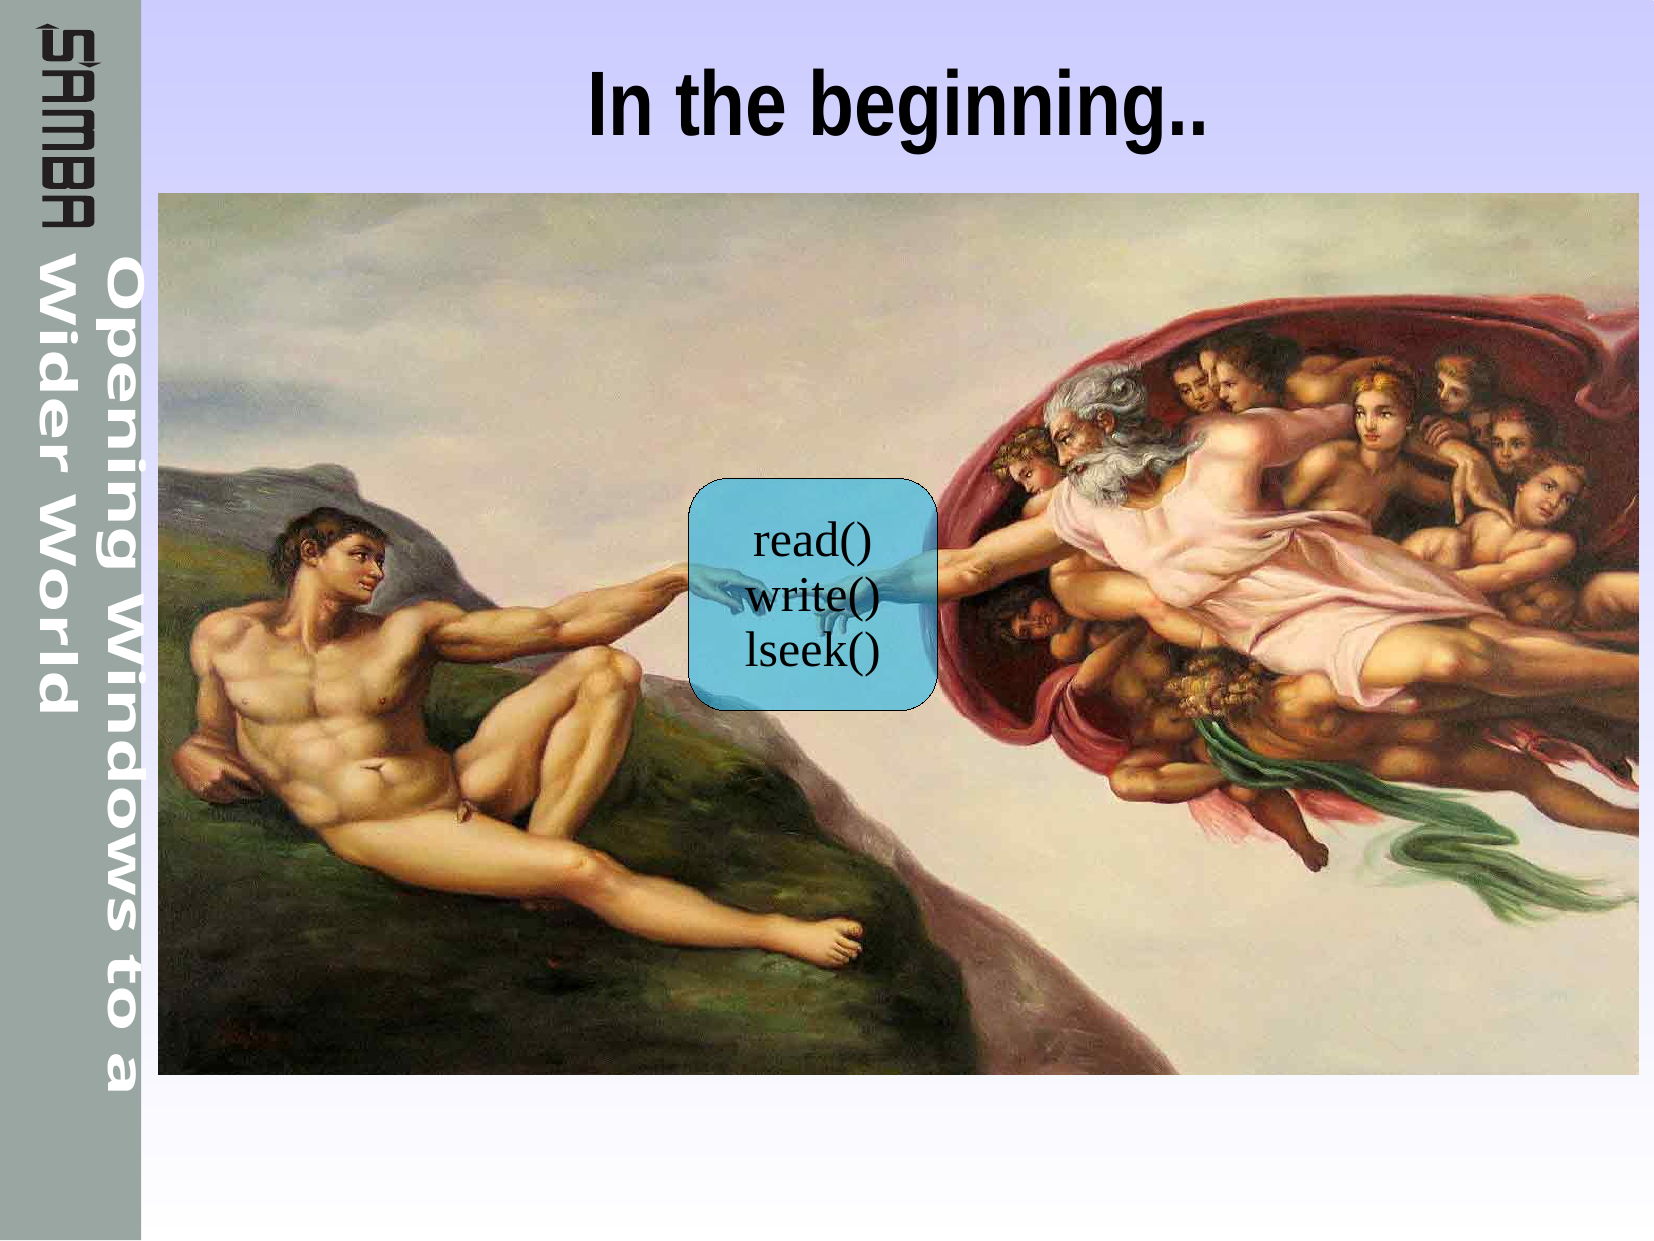

# In the beginning..
read()
write()
lseek()